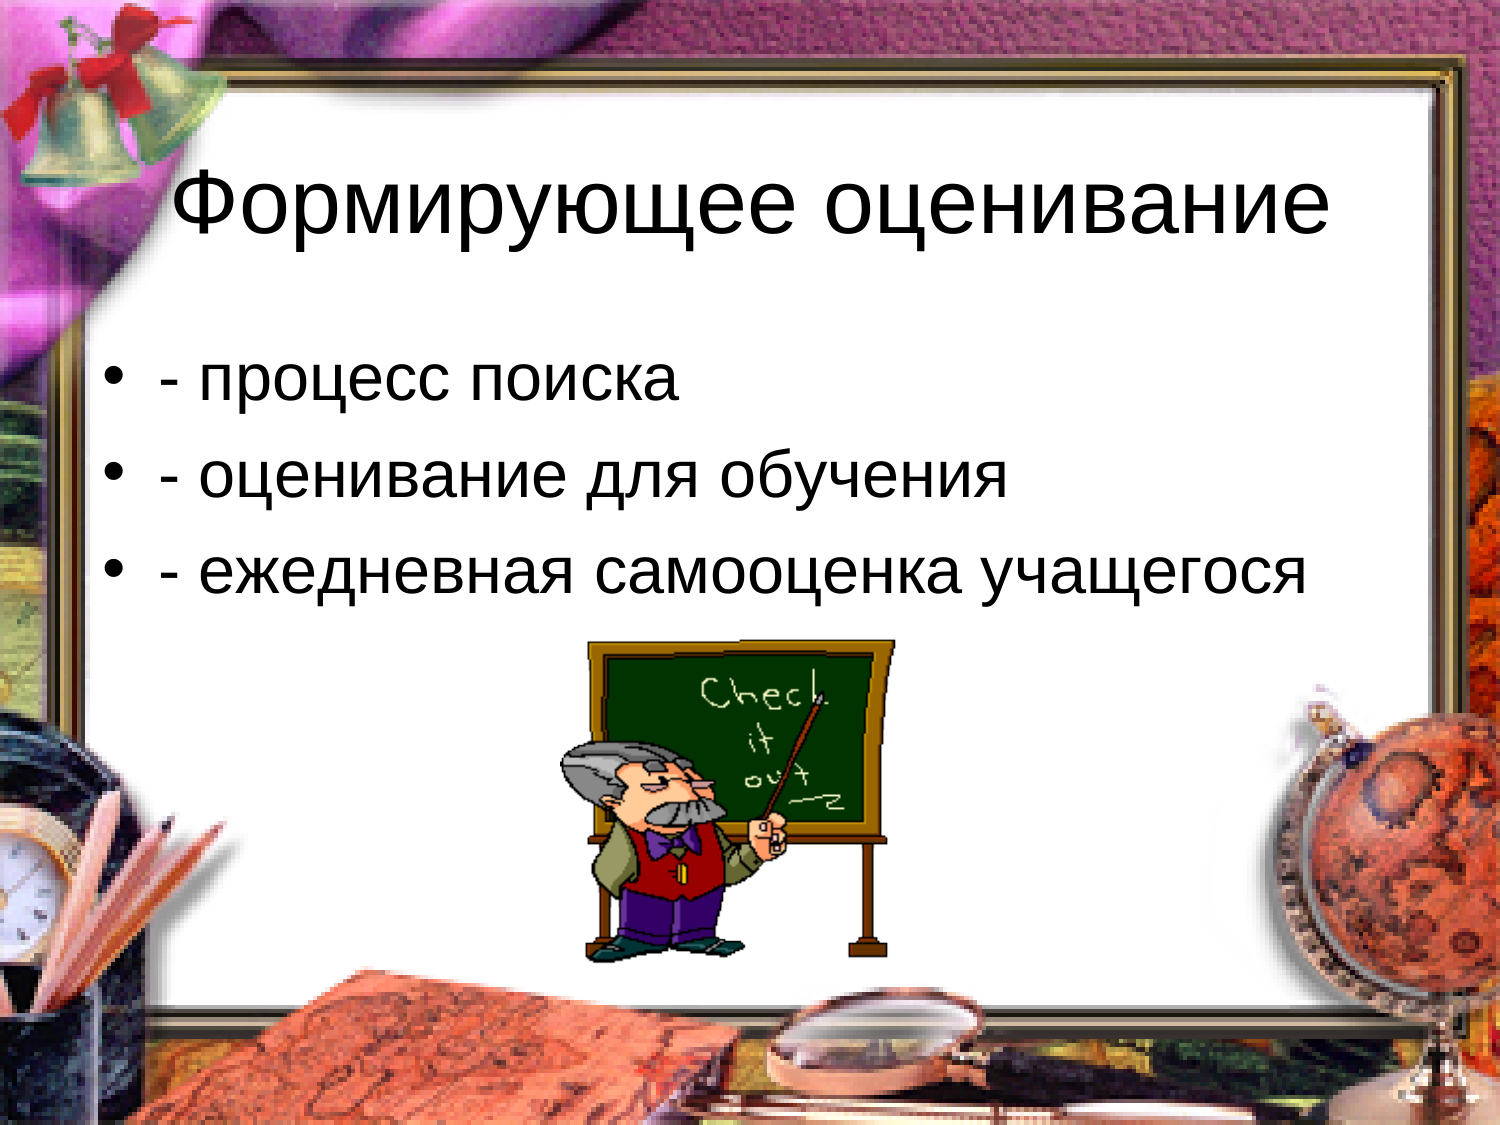

Формирующее оценивание
- процесс поиска
- оценивание для обучения
- ежедневная самооценка учащегося